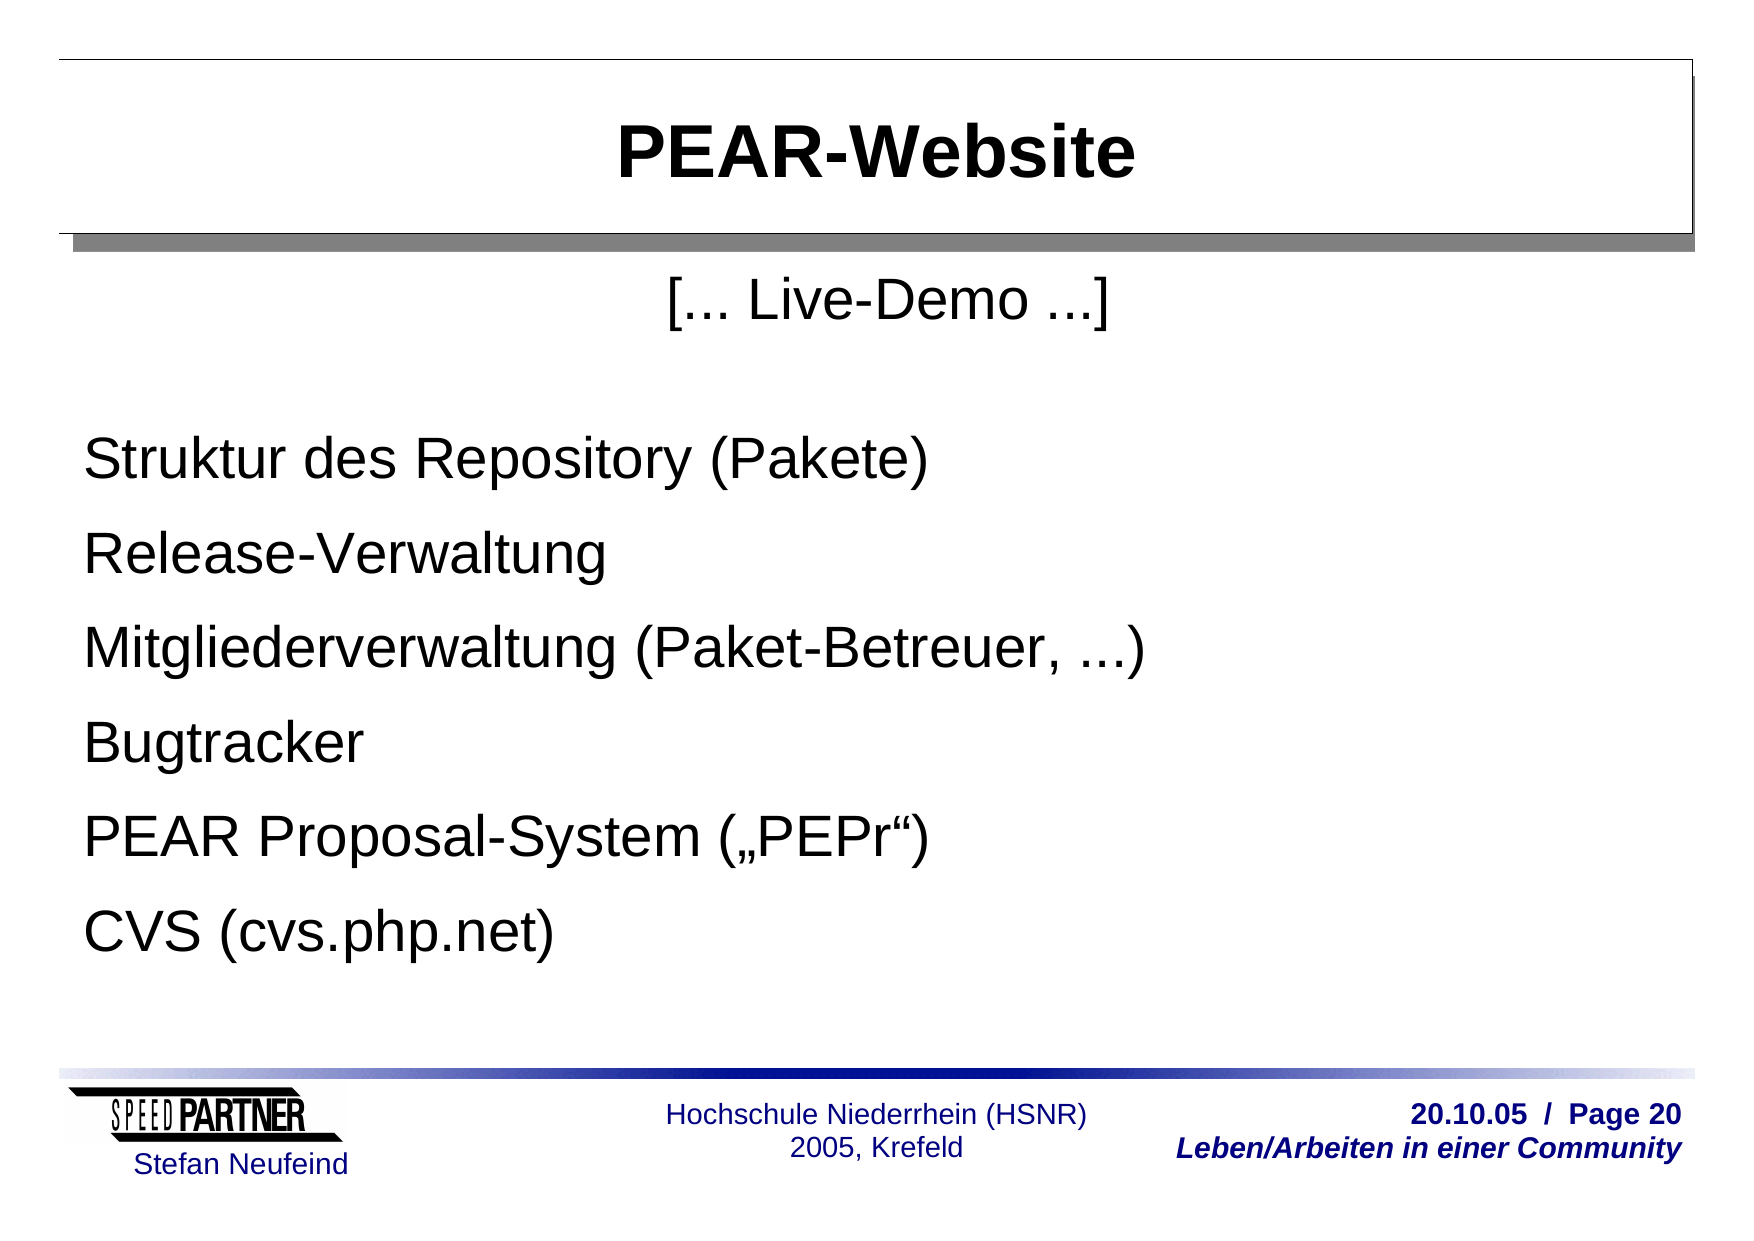

# PEAR-Website
[... Live-Demo ...]
Struktur des Repository (Pakete)
Release-Verwaltung
Mitgliederverwaltung (Paket-Betreuer, ...)
Bugtracker
PEAR Proposal-System („PEPr“)
CVS (cvs.php.net)